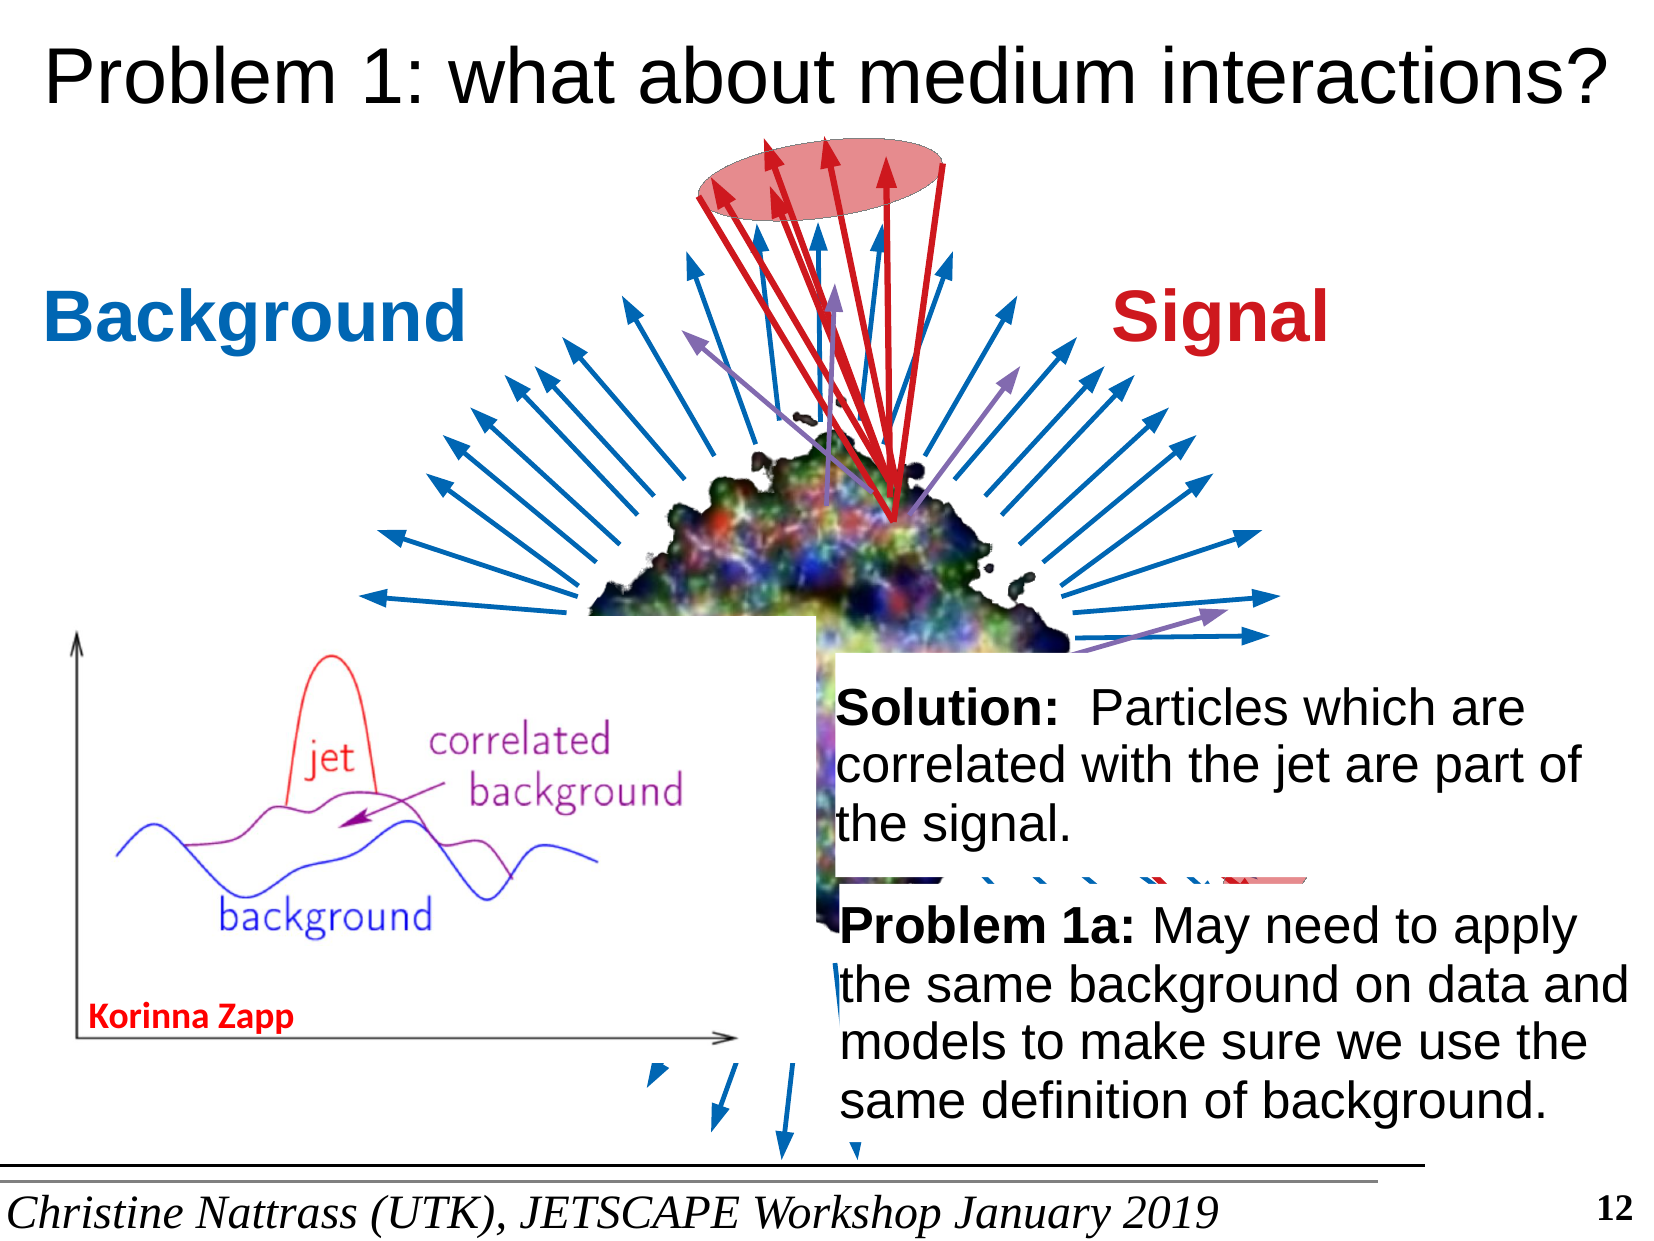

# Problem 1: what about medium interactions?
Background
Signal
Korinna Zapp
Solution: Particles which are correlated with the jet are part of the signal.
Problem 1a: May need to apply the same background on data and models to make sure we use the same definition of background.